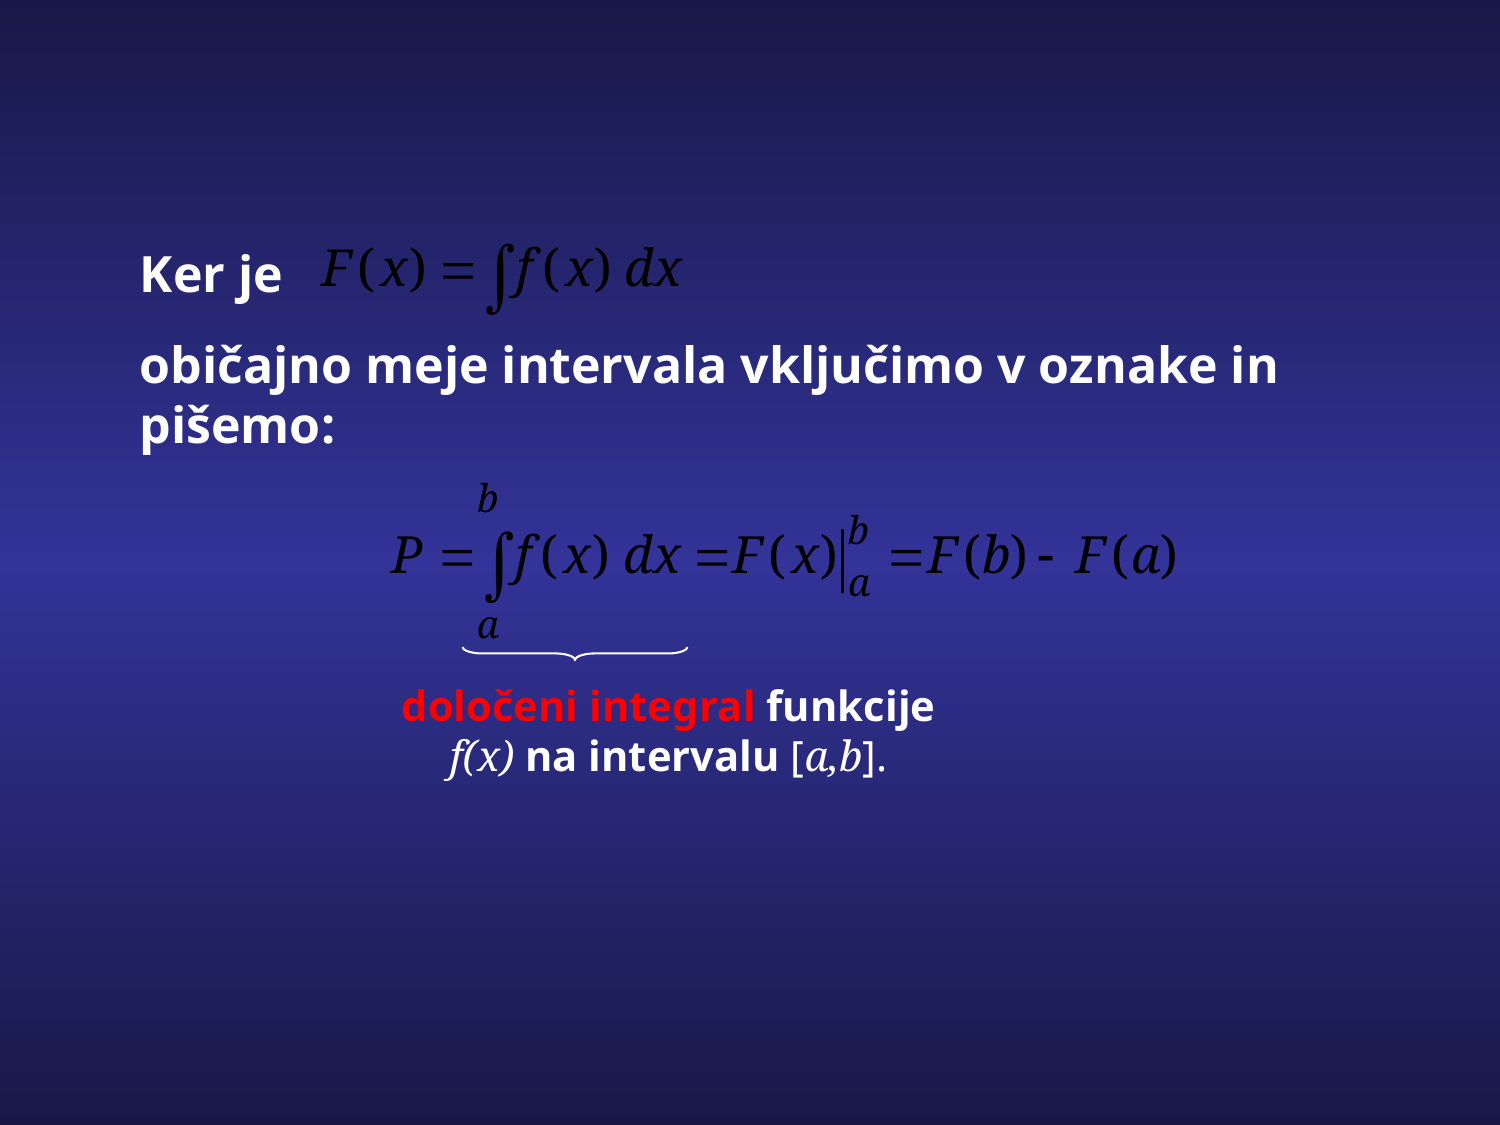

Ker je
običajno meje intervala vključimo v oznake in pišemo:
določeni integral funkcije f(x) na intervalu [a,b].